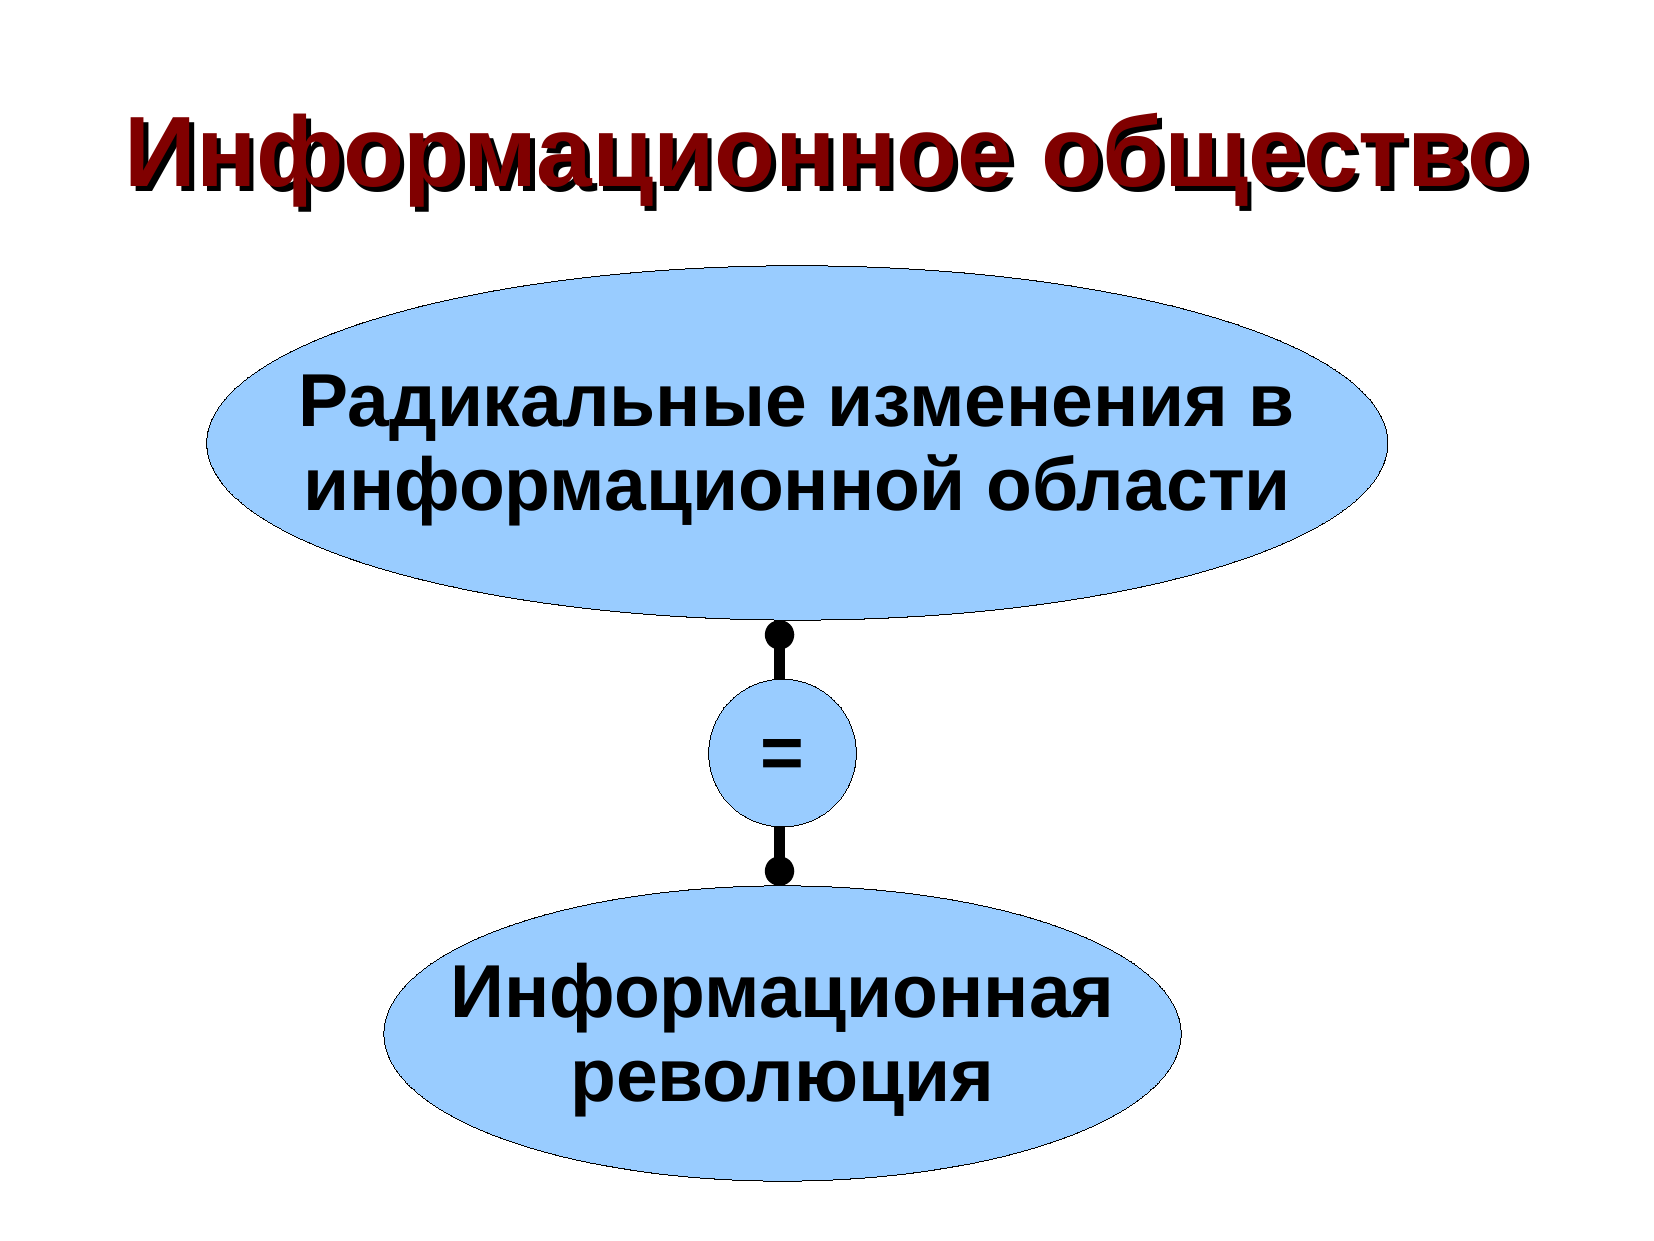

Информационное общество
Радикальные изменения в
информационной области
=
Информационная
революция